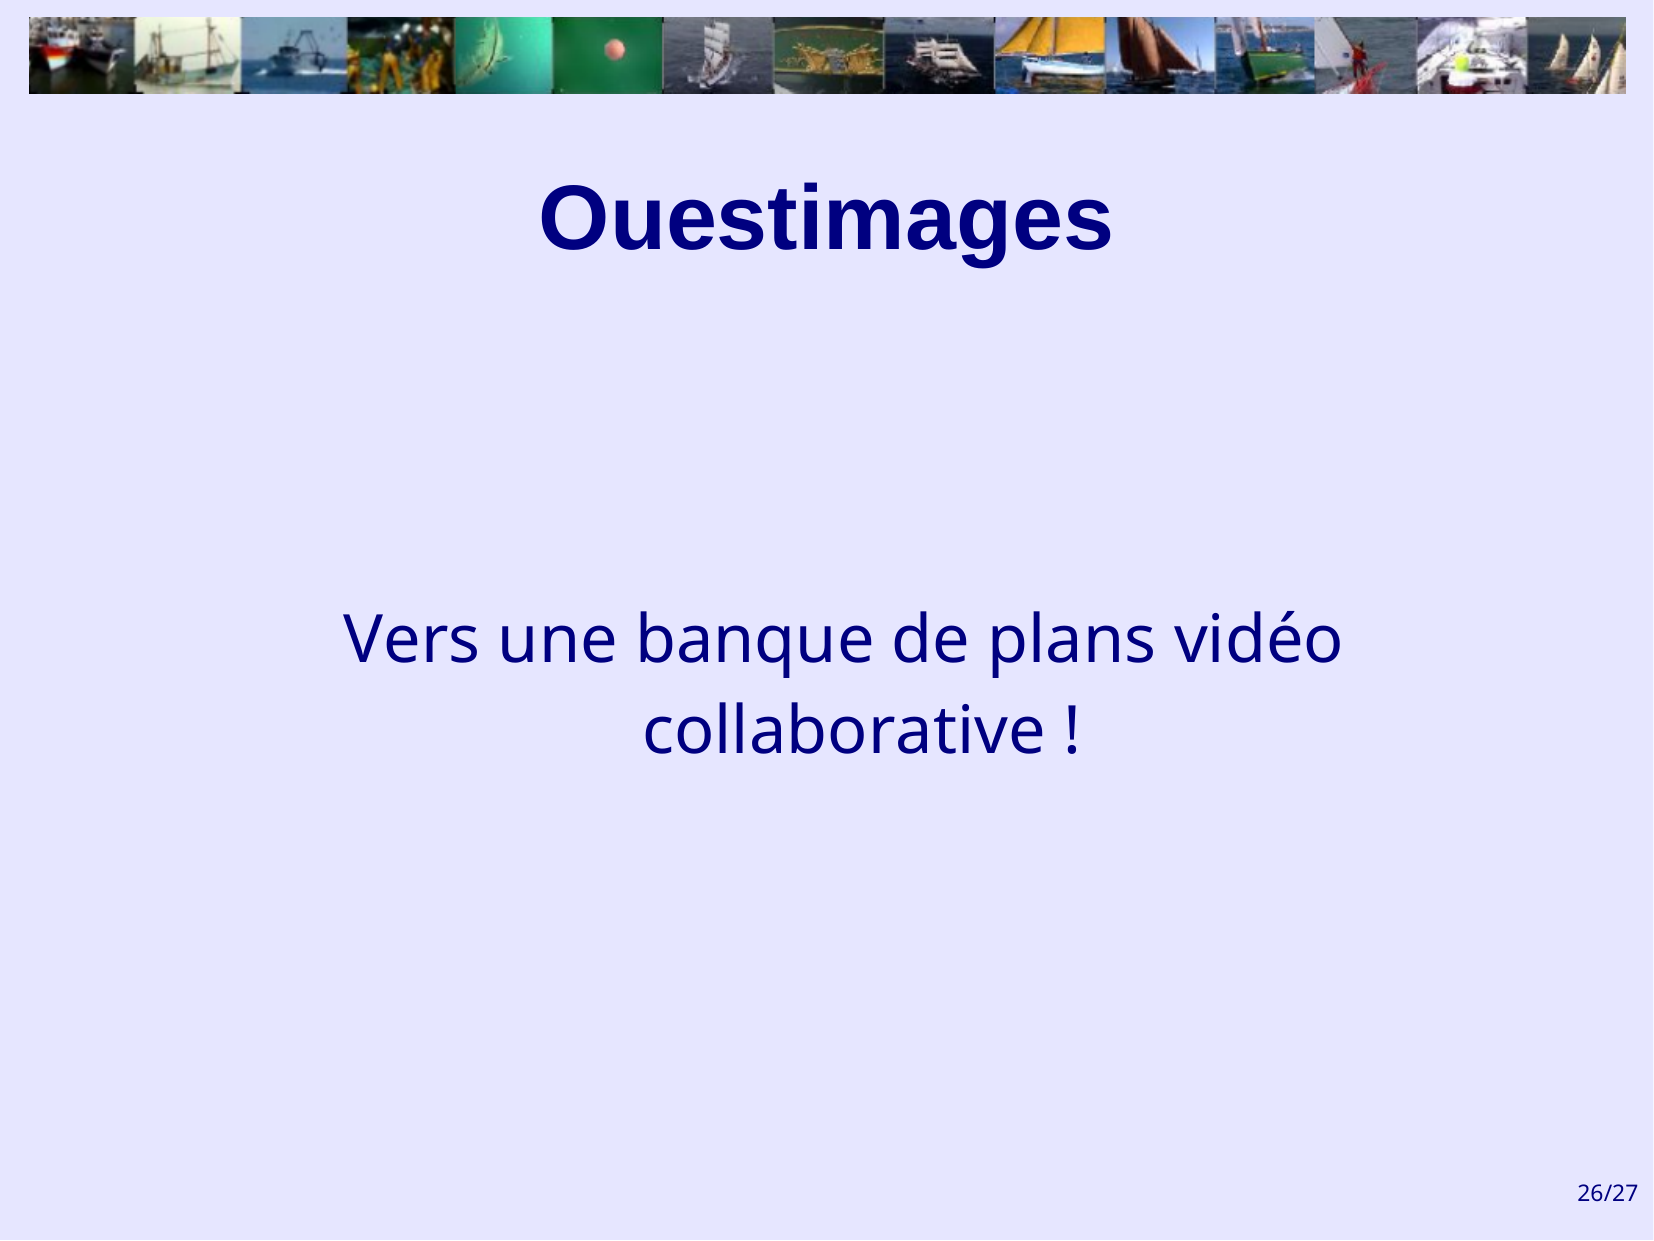

# Ouestimages
Vers une banque de plans vidéo collaborative !